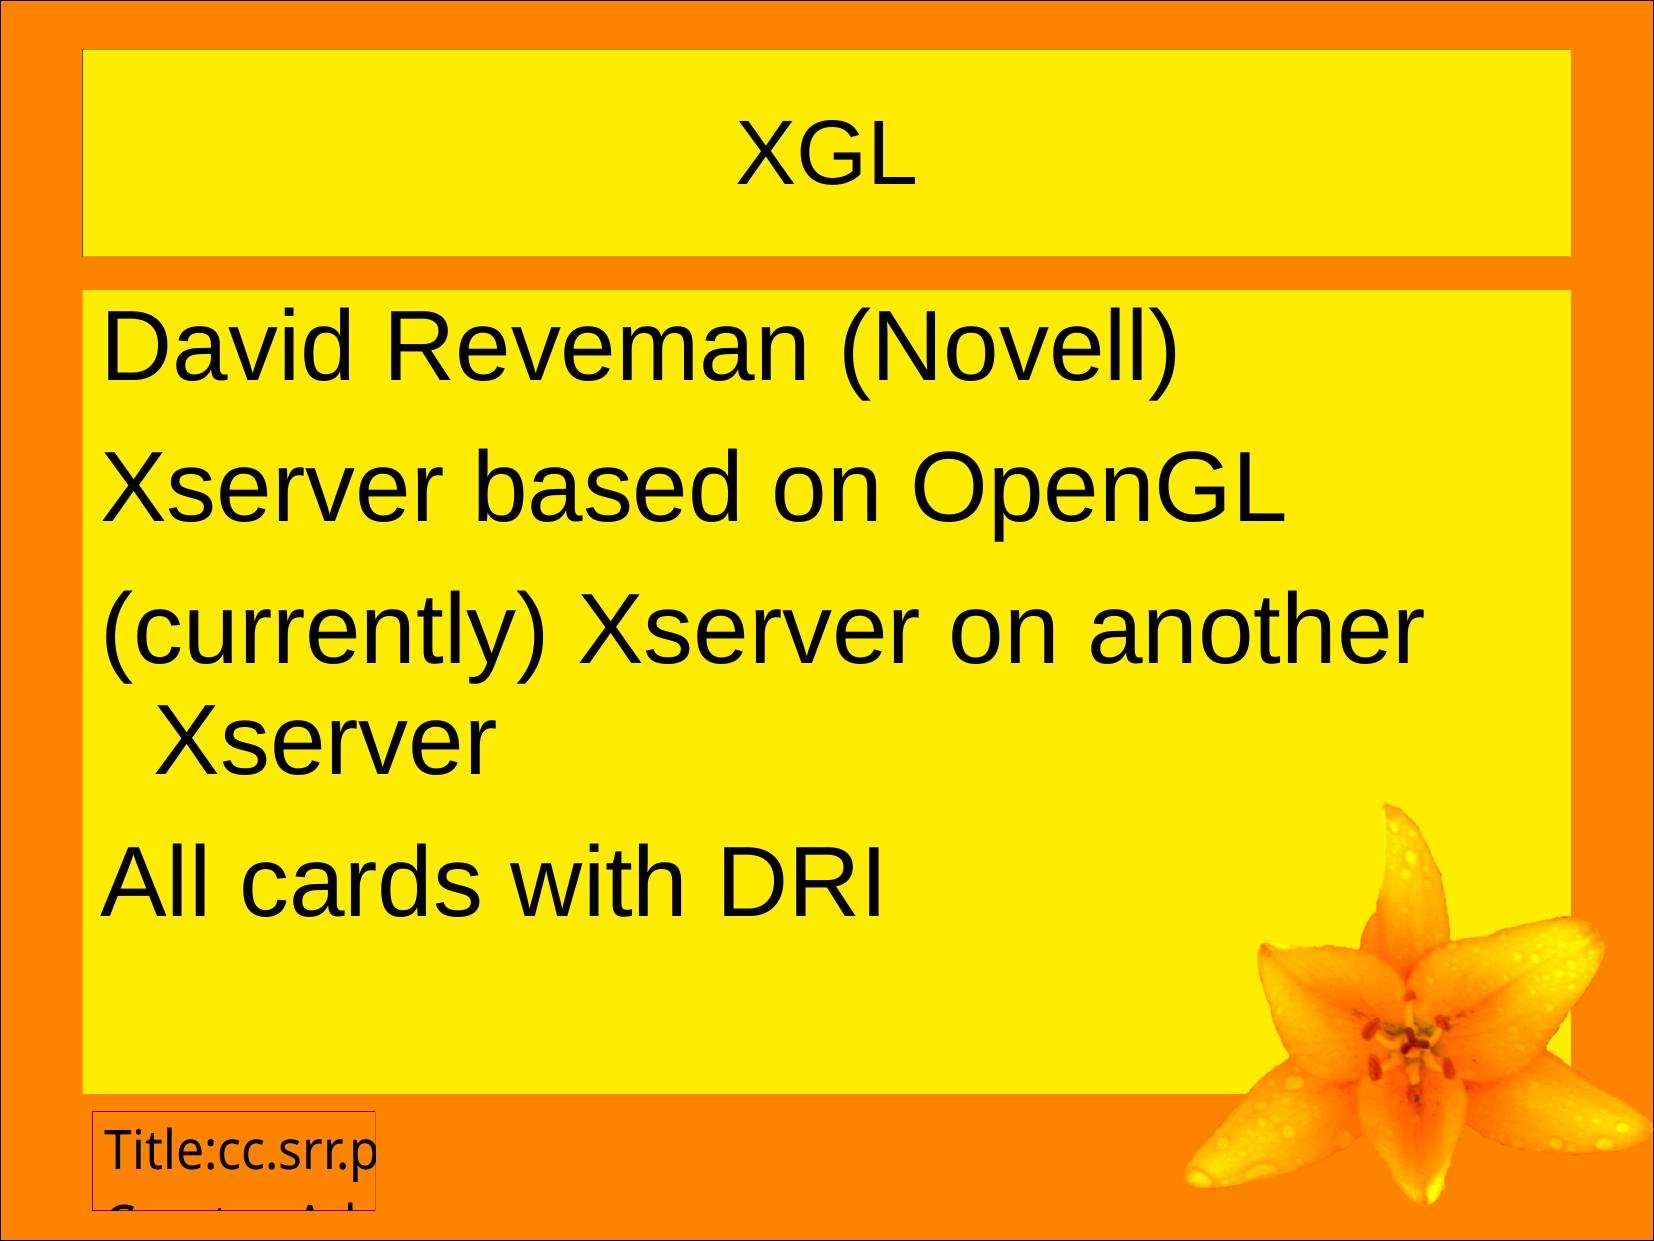

# XGL
David Reveman (Novell)
Xserver based on OpenGL
(currently) Xserver on another Xserver
All cards with DRI